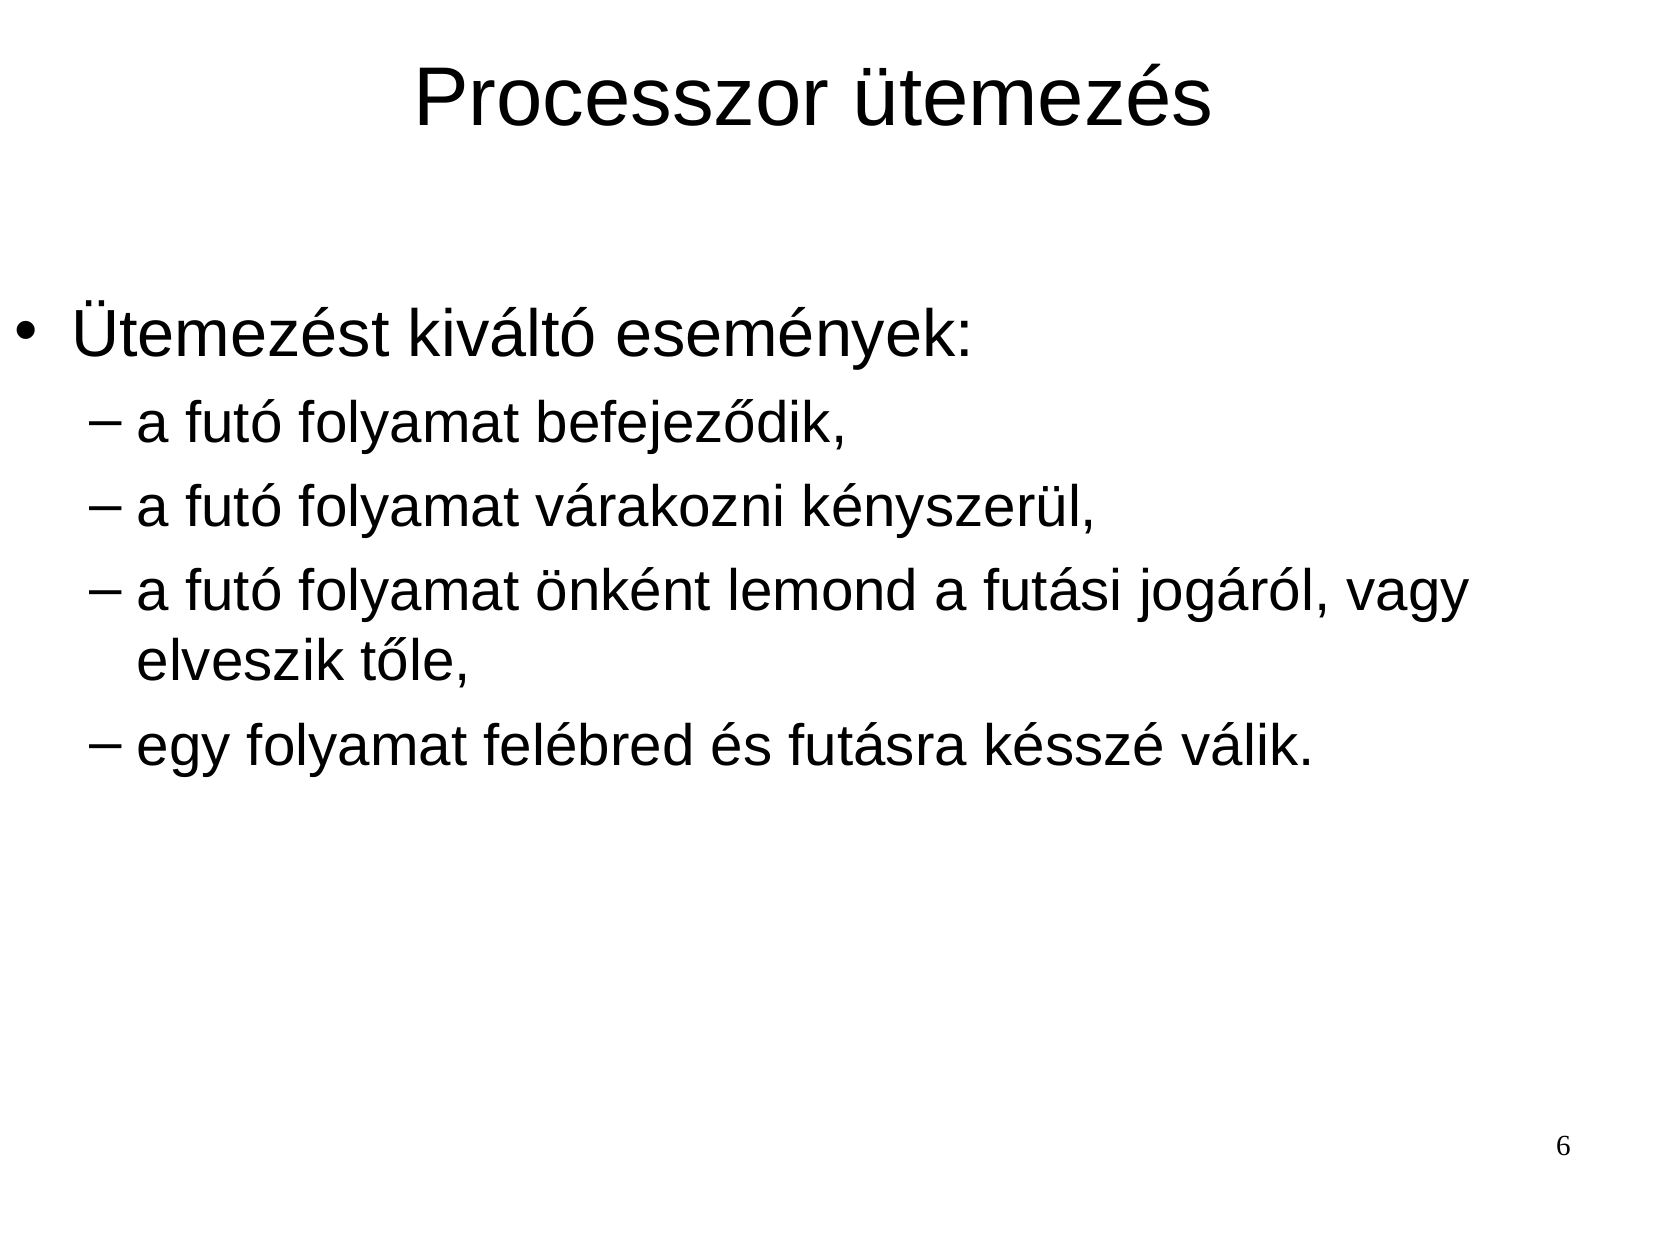

# Processzor ütemezés
Ütemezést kiváltó események:
a futó folyamat befejeződik,
a futó folyamat várakozni kényszerül,
a futó folyamat önként lemond a futási jogáról, vagy elveszik tőle,
egy folyamat felébred és futásra késszé válik.
6